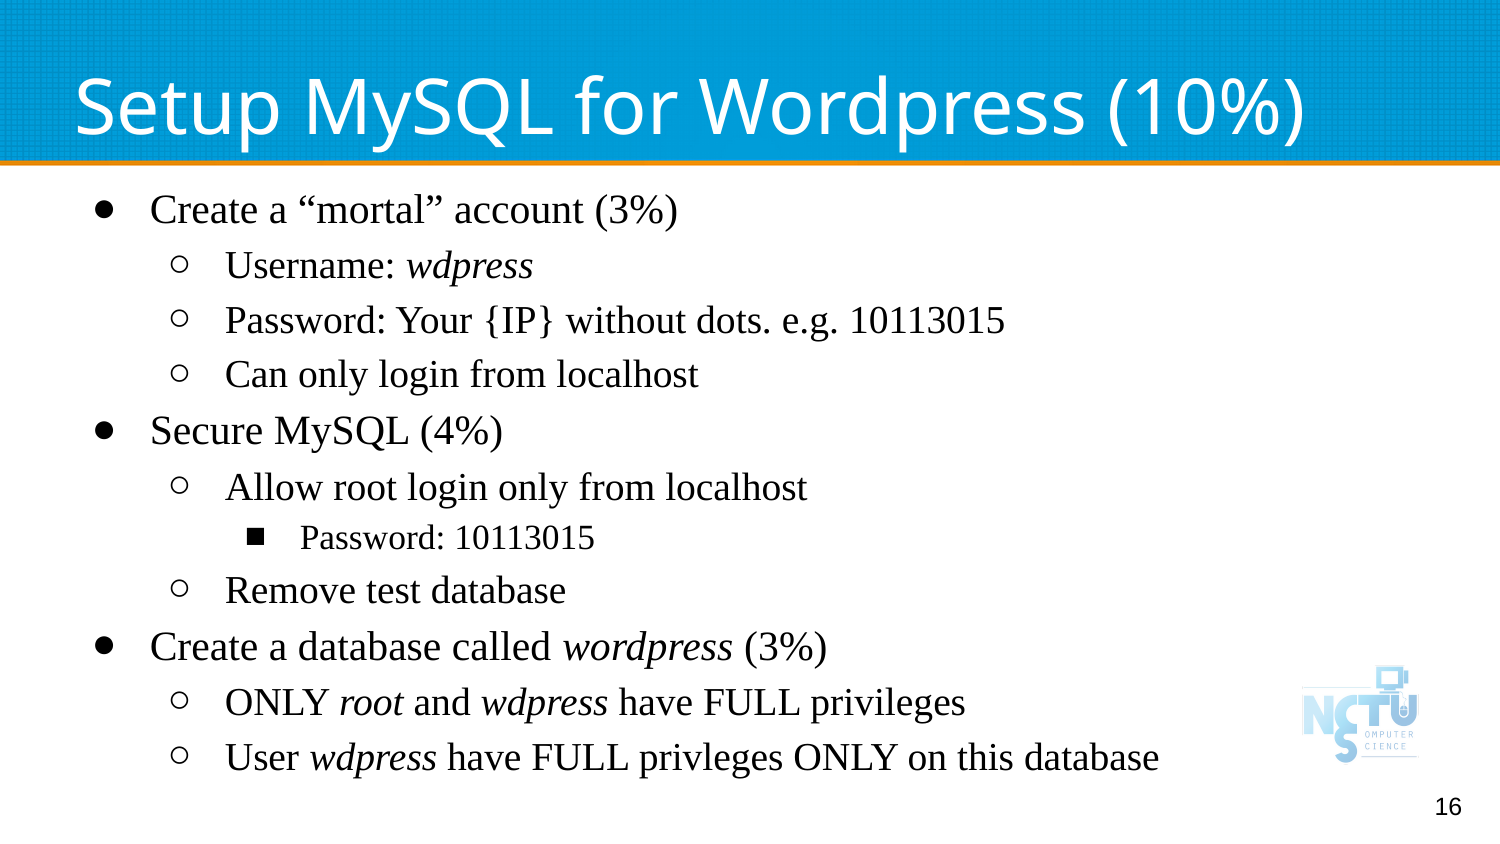

# Setup MySQL for Wordpress (10%)
Create a “mortal” account (3%)
Username: wdpress
Password: Your {IP} without dots. e.g. 10113015
Can only login from localhost
Secure MySQL (4%)
Allow root login only from localhost
Password: 10113015
Remove test database
Create a database called wordpress (3%)
ONLY root and wdpress have FULL privileges
User wdpress have FULL privleges ONLY on this database